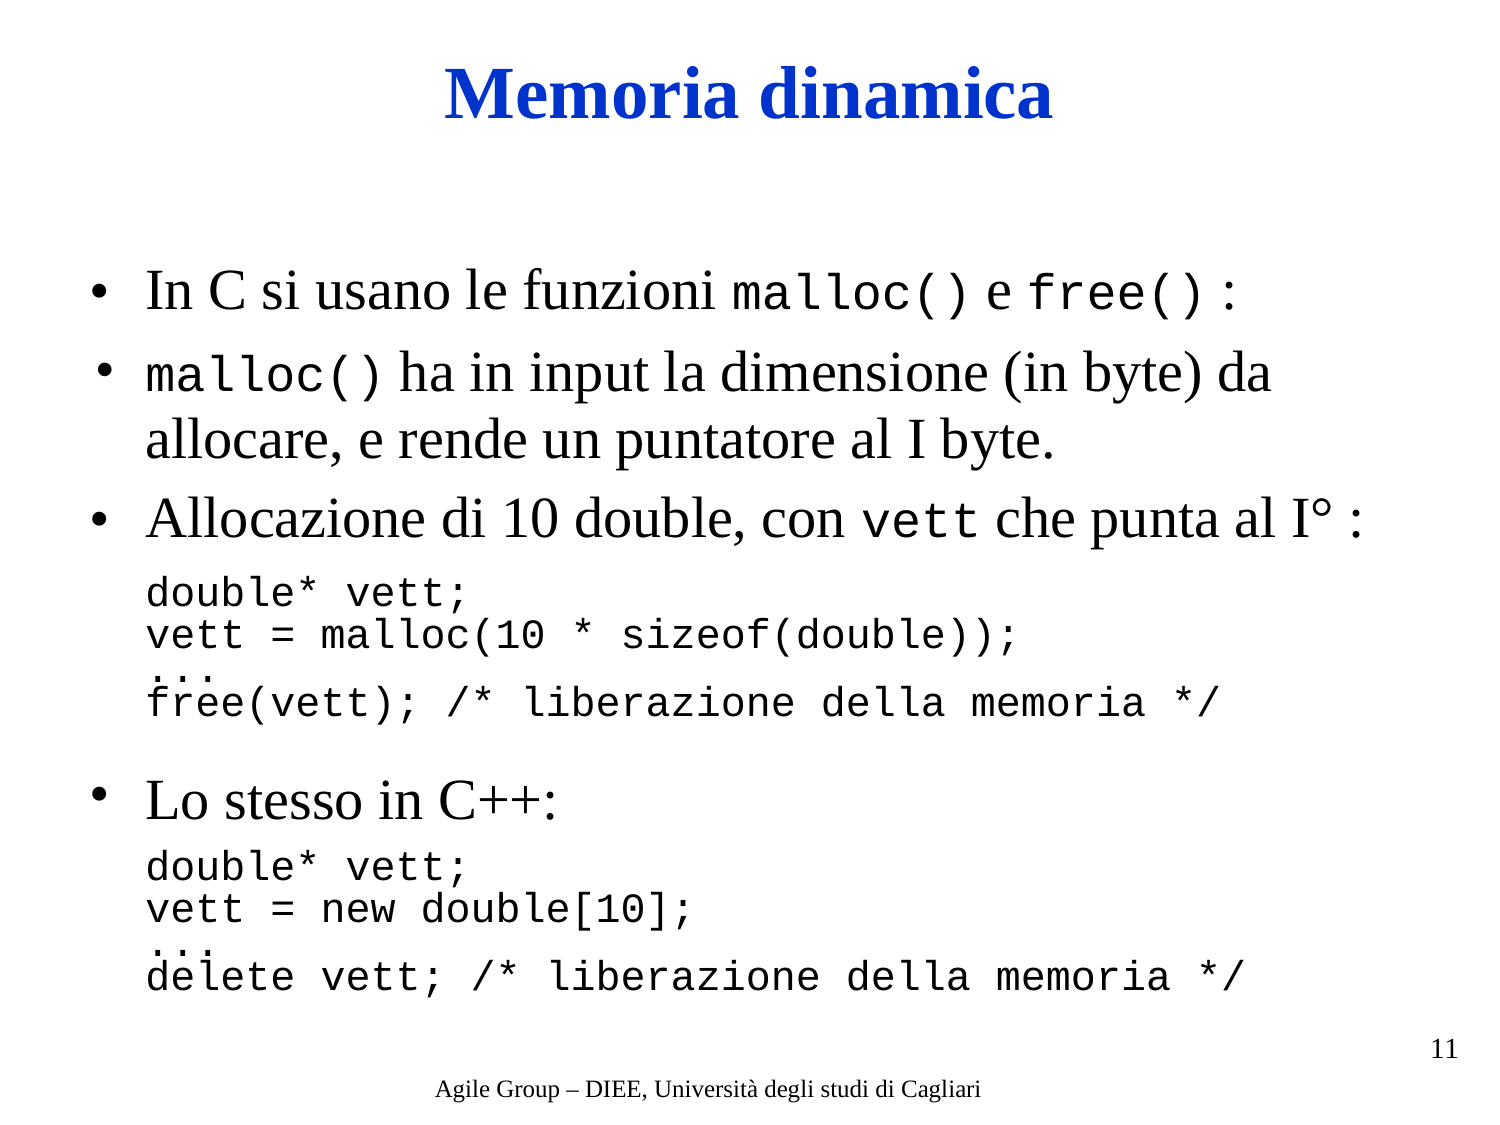

# Memoria dinamica
In C si usano le funzioni malloc() e free() :
malloc() ha in input la dimensione (in byte) da allocare, e rende un puntatore al I byte.
Allocazione di 10 double, con vett che punta al I° :
	double* vett;
	vett = malloc(10 * sizeof(double));
	...
	free(vett); /* liberazione della memoria */
Lo stesso in C++:
	double* vett;
	vett = new double[10];
	...
	delete vett; /* liberazione della memoria */
11